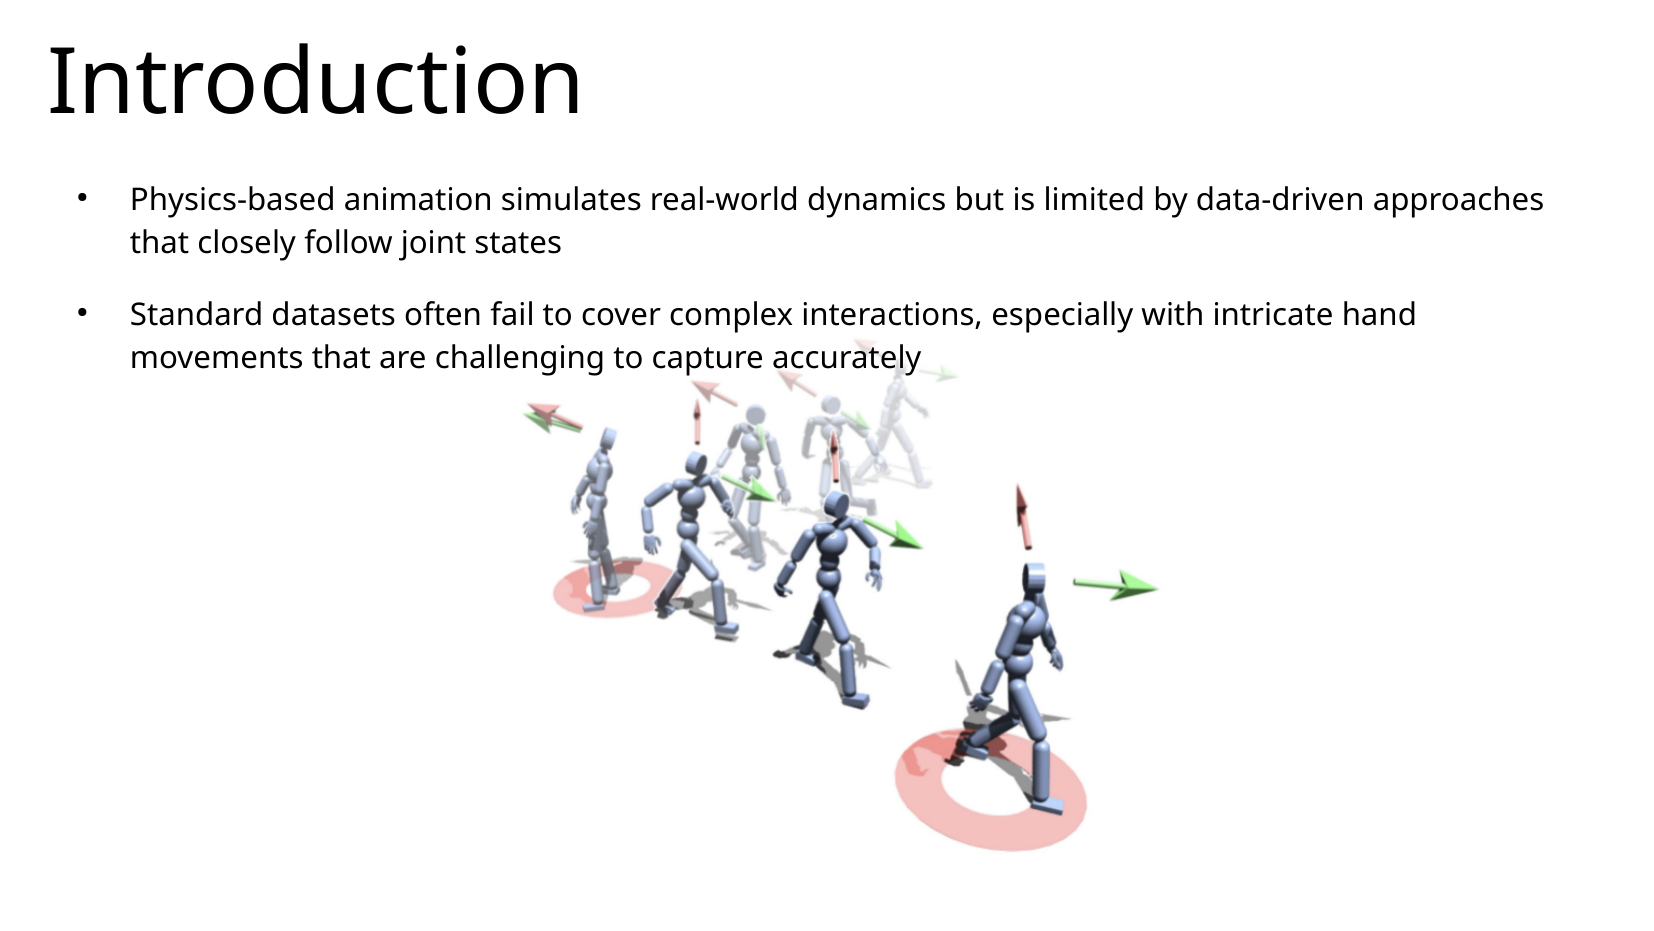

# Introduction
Physics-based animation simulates real-world dynamics but is limited by data-driven approaches that closely follow joint states
Standard datasets often fail to cover complex interactions, especially with intricate hand movements that are challenging to capture accurately